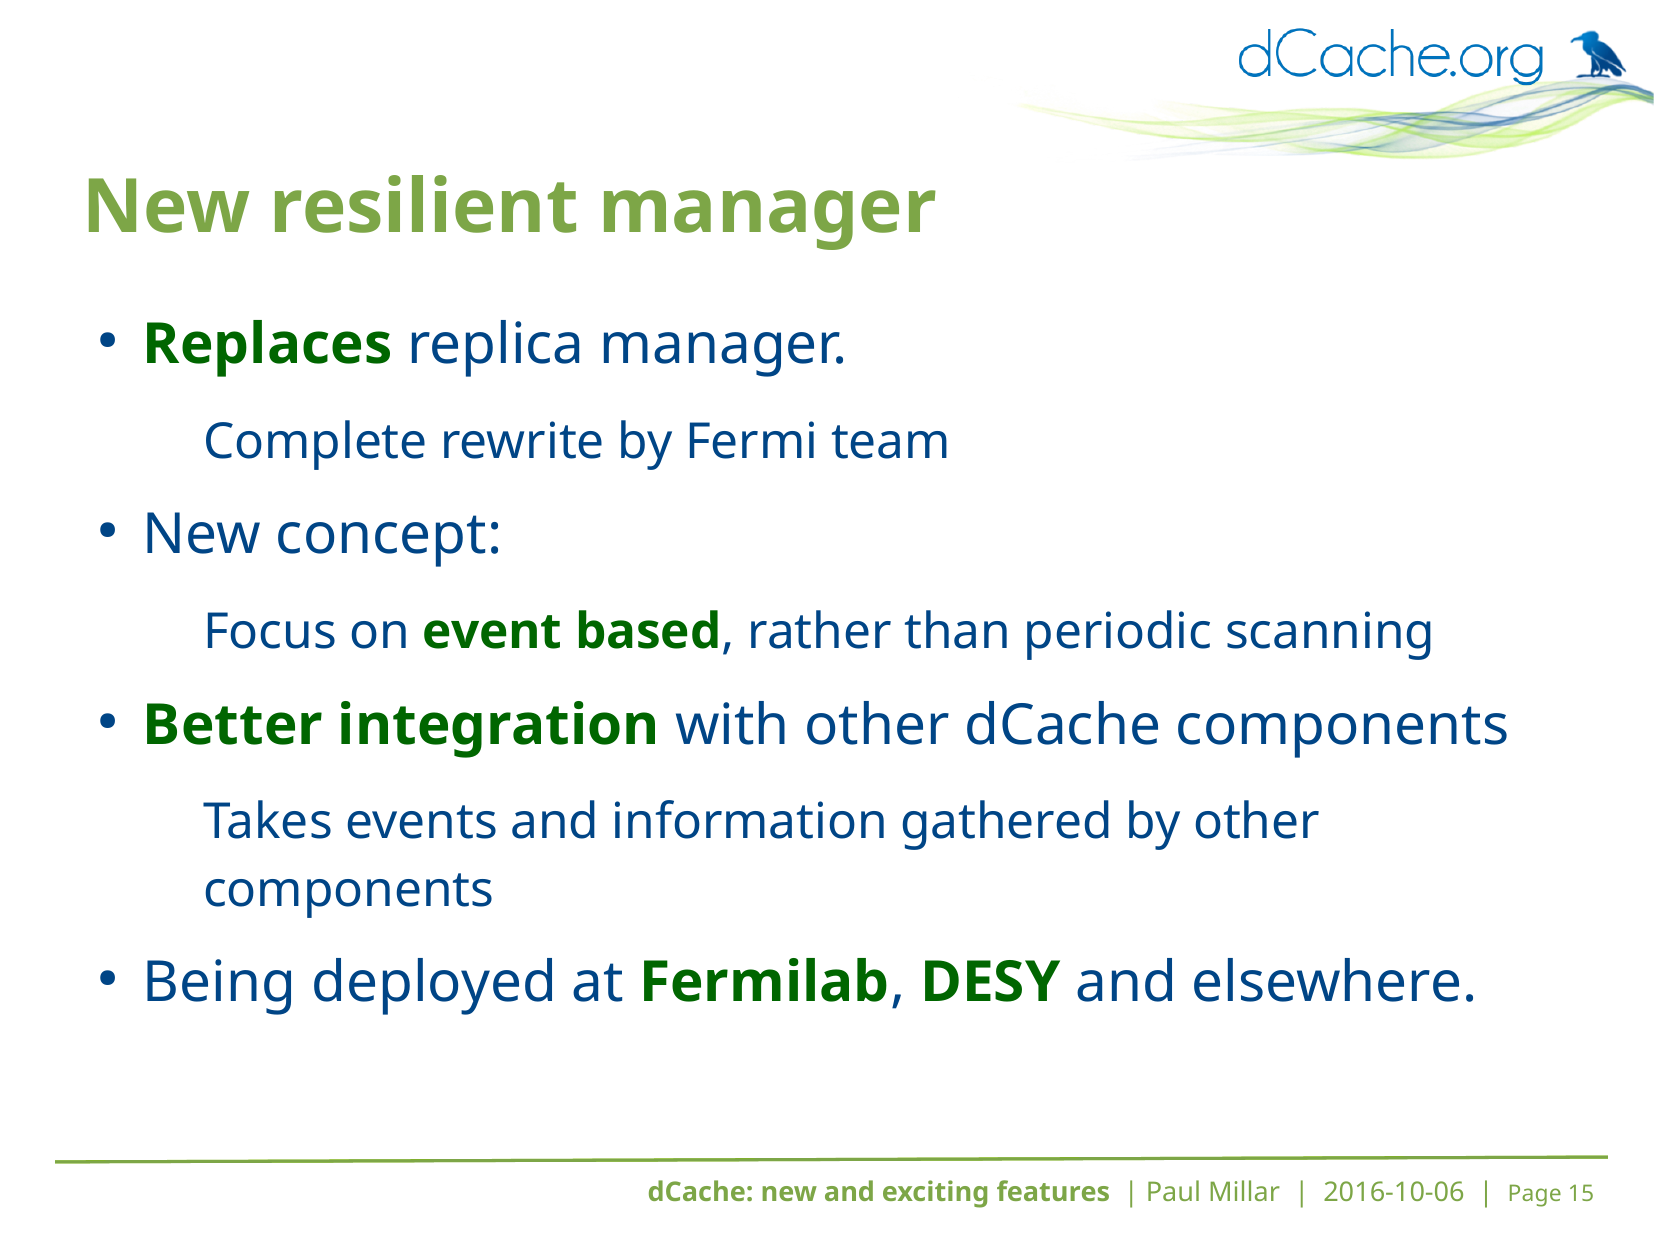

# New resilient manager
Replaces replica manager.
Complete rewrite by Fermi team
New concept:
Focus on event based, rather than periodic scanning
Better integration with other dCache components
Takes events and information gathered by other components
Being deployed at Fermilab, DESY and elsewhere.
15